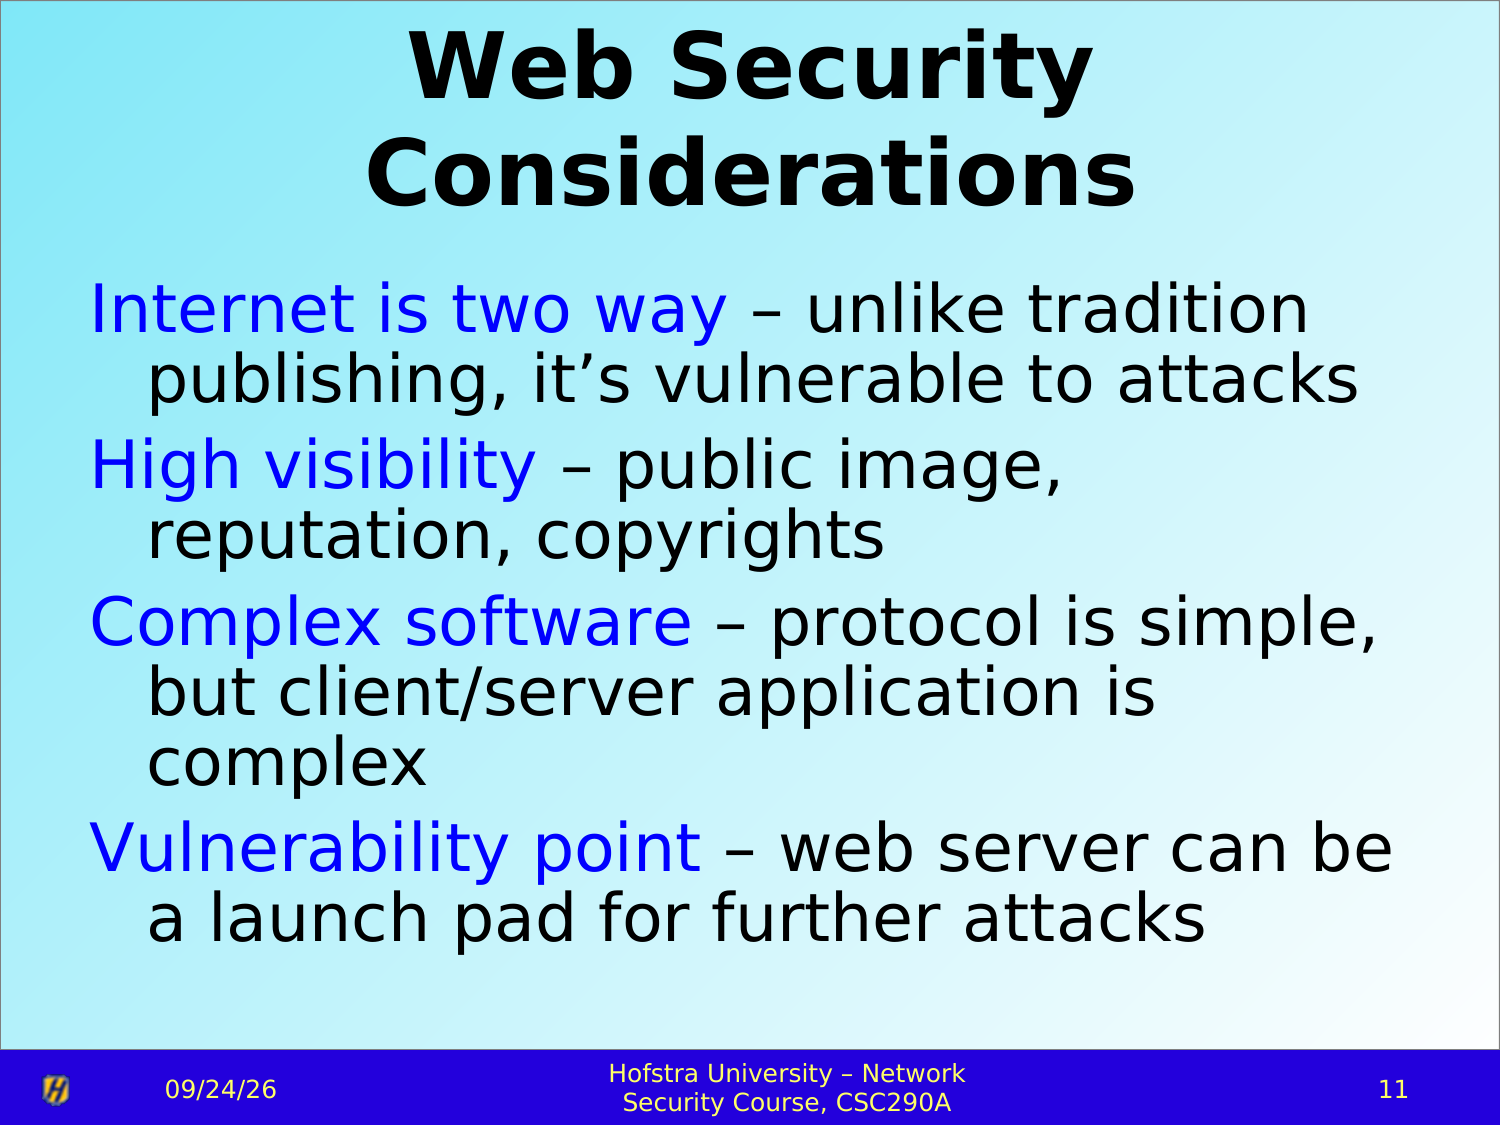

# Web Security Considerations
Internet is two way – unlike tradition publishing, it’s vulnerable to attacks
High visibility – public image, reputation, copyrights
Complex software – protocol is simple, but client/server application is complex
Vulnerability point – web server can be a launch pad for further attacks
11